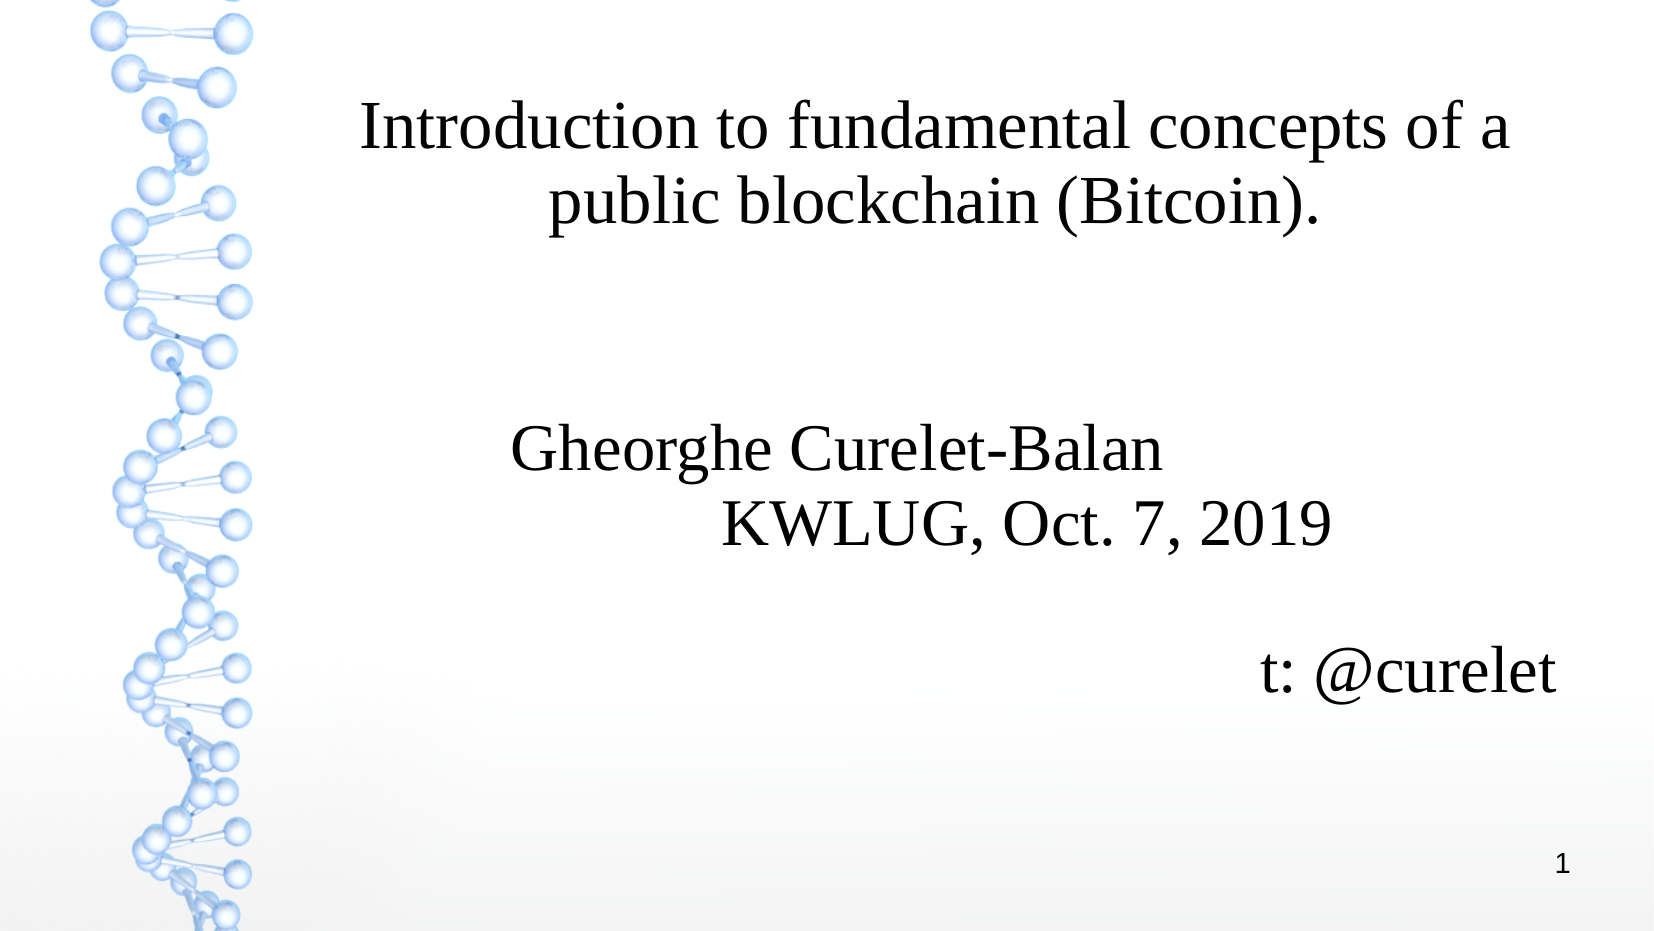

# Introduction to fundamental concepts of a public blockchain (Bitcoin).
 			Gheorghe Curelet-Balan 								KWLUG, Oct. 7, 2019
 t: @curelet
1